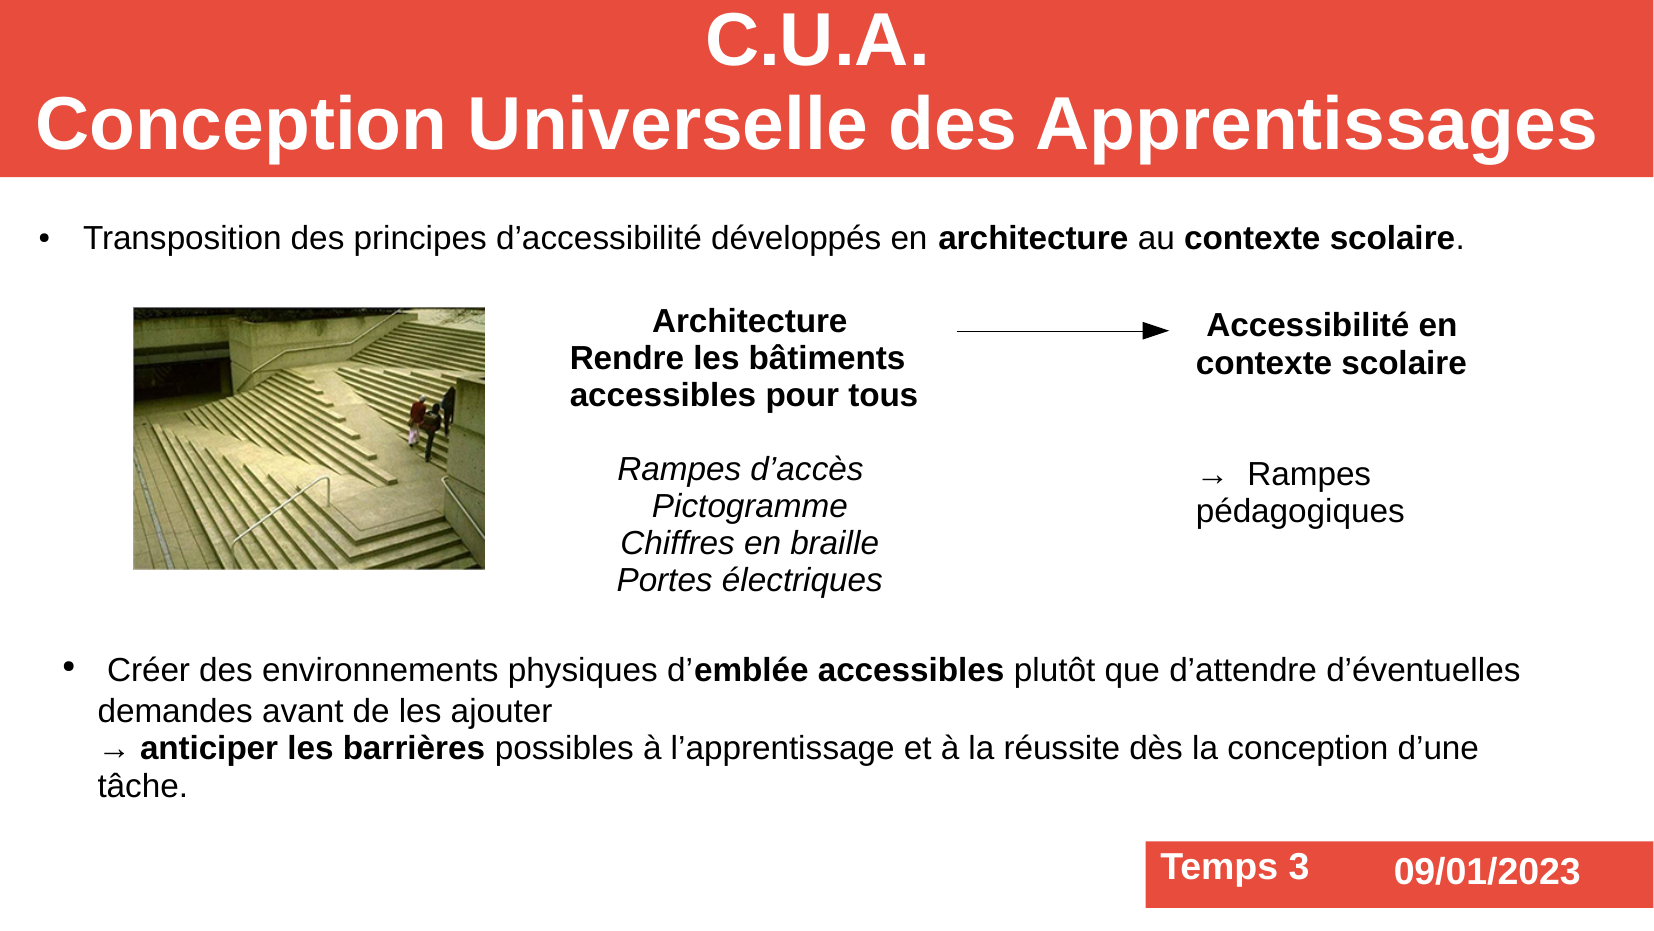

# C.U.A. Conception Universelle des Apprentissages
 Transposition des principes d’accessibilité développés en architecture au contexte scolaire.
Architecture
Rendre les bâtiments accessibles pour tous
Rampes d’accès
Pictogramme
Chiffres en braille
Portes électriques
 Accessibilité en contexte scolaire
→ Rampes pédagogiques
 Créer des environnements physiques d’emblée accessibles plutôt que d’attendre d’éventuelles demandes avant de les ajouter
→ anticiper les barrières possibles à l’apprentissage et à la réussite dès la conception d’une tâche.
Temps 3